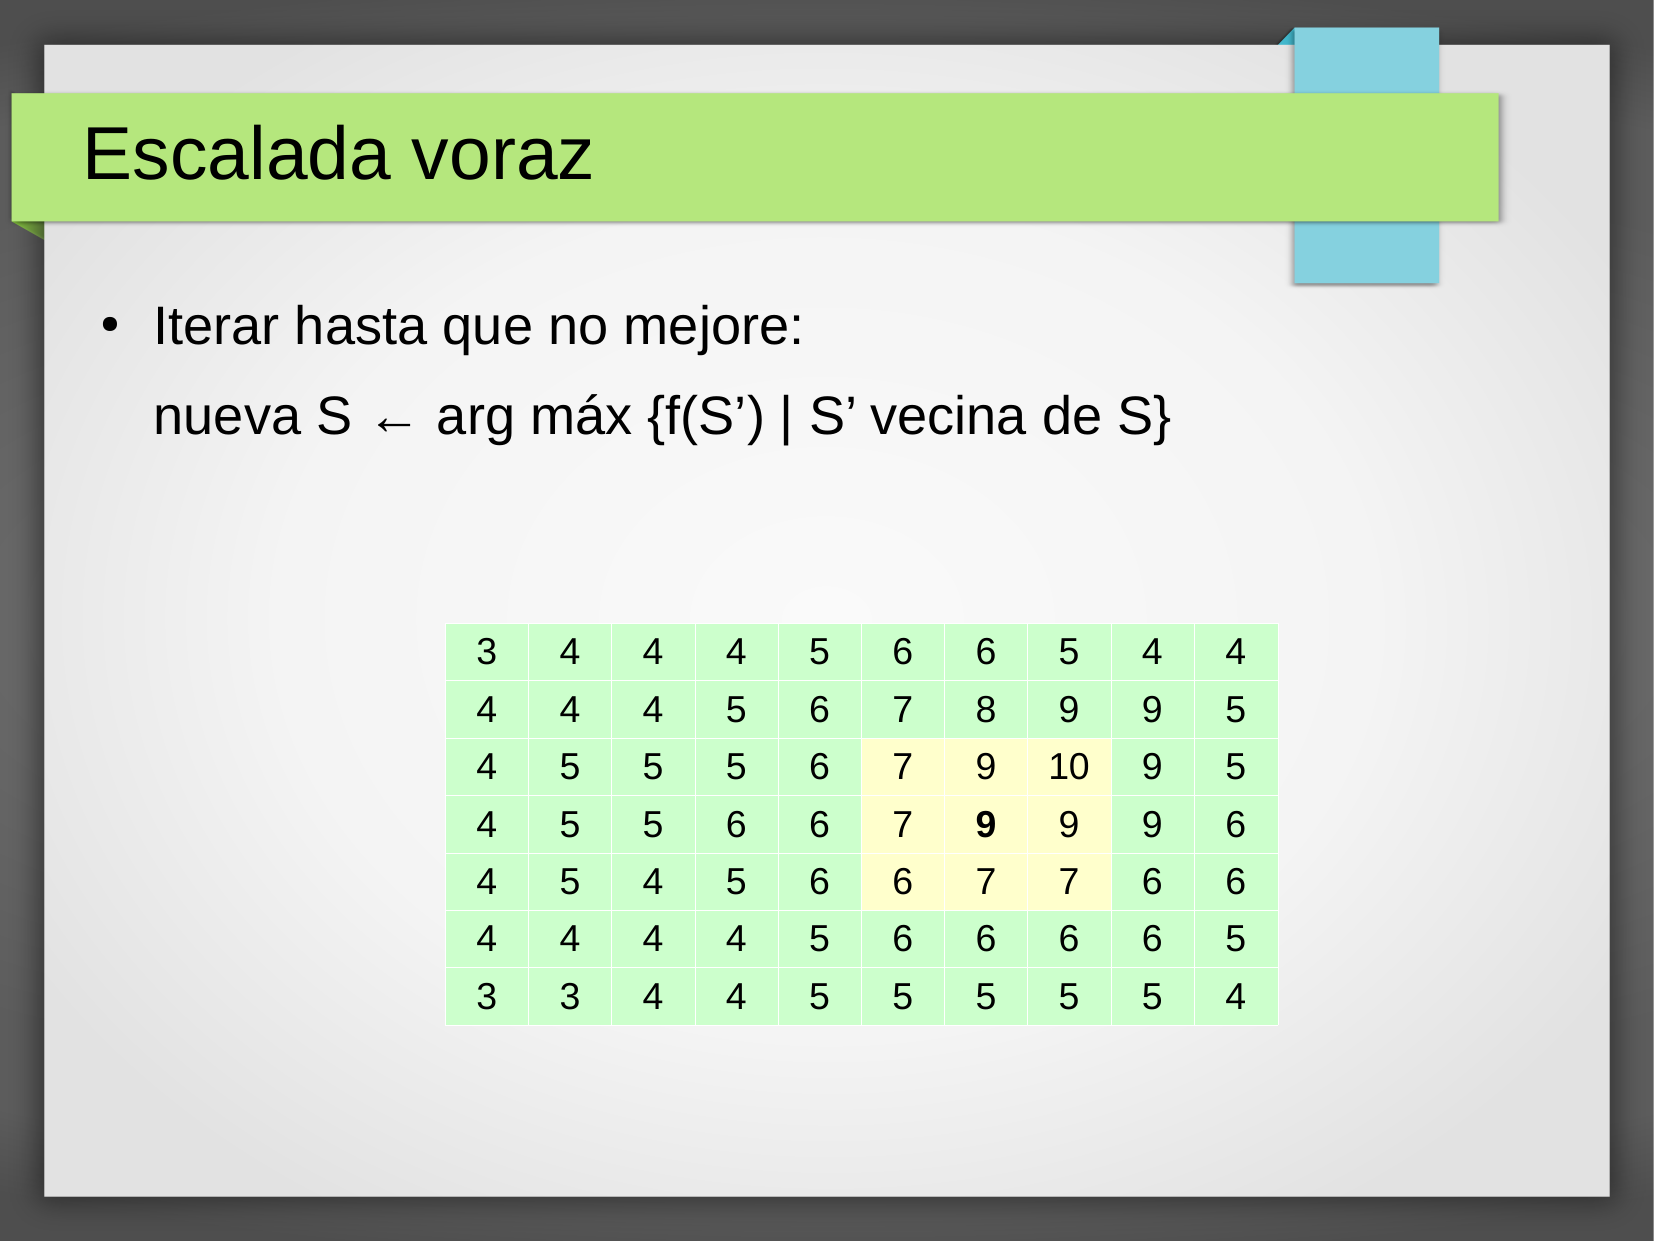

# Escalada voraz
Iterar hasta que no mejore:
nueva S ← arg máx {f(S’) | S’ vecina de S}
| 3 | 4 | 4 | 4 | 5 | 6 | 6 | 5 | 4 | 4 |
| --- | --- | --- | --- | --- | --- | --- | --- | --- | --- |
| 4 | 4 | 4 | 5 | 6 | 7 | 8 | 9 | 9 | 5 |
| 4 | 5 | 5 | 5 | 6 | 7 | 9 | 10 | 9 | 5 |
| 4 | 5 | 5 | 6 | 6 | 7 | 9 | 9 | 9 | 6 |
| 4 | 5 | 4 | 5 | 6 | 6 | 7 | 7 | 6 | 6 |
| 4 | 4 | 4 | 4 | 5 | 6 | 6 | 6 | 6 | 5 |
| 3 | 3 | 4 | 4 | 5 | 5 | 5 | 5 | 5 | 4 |